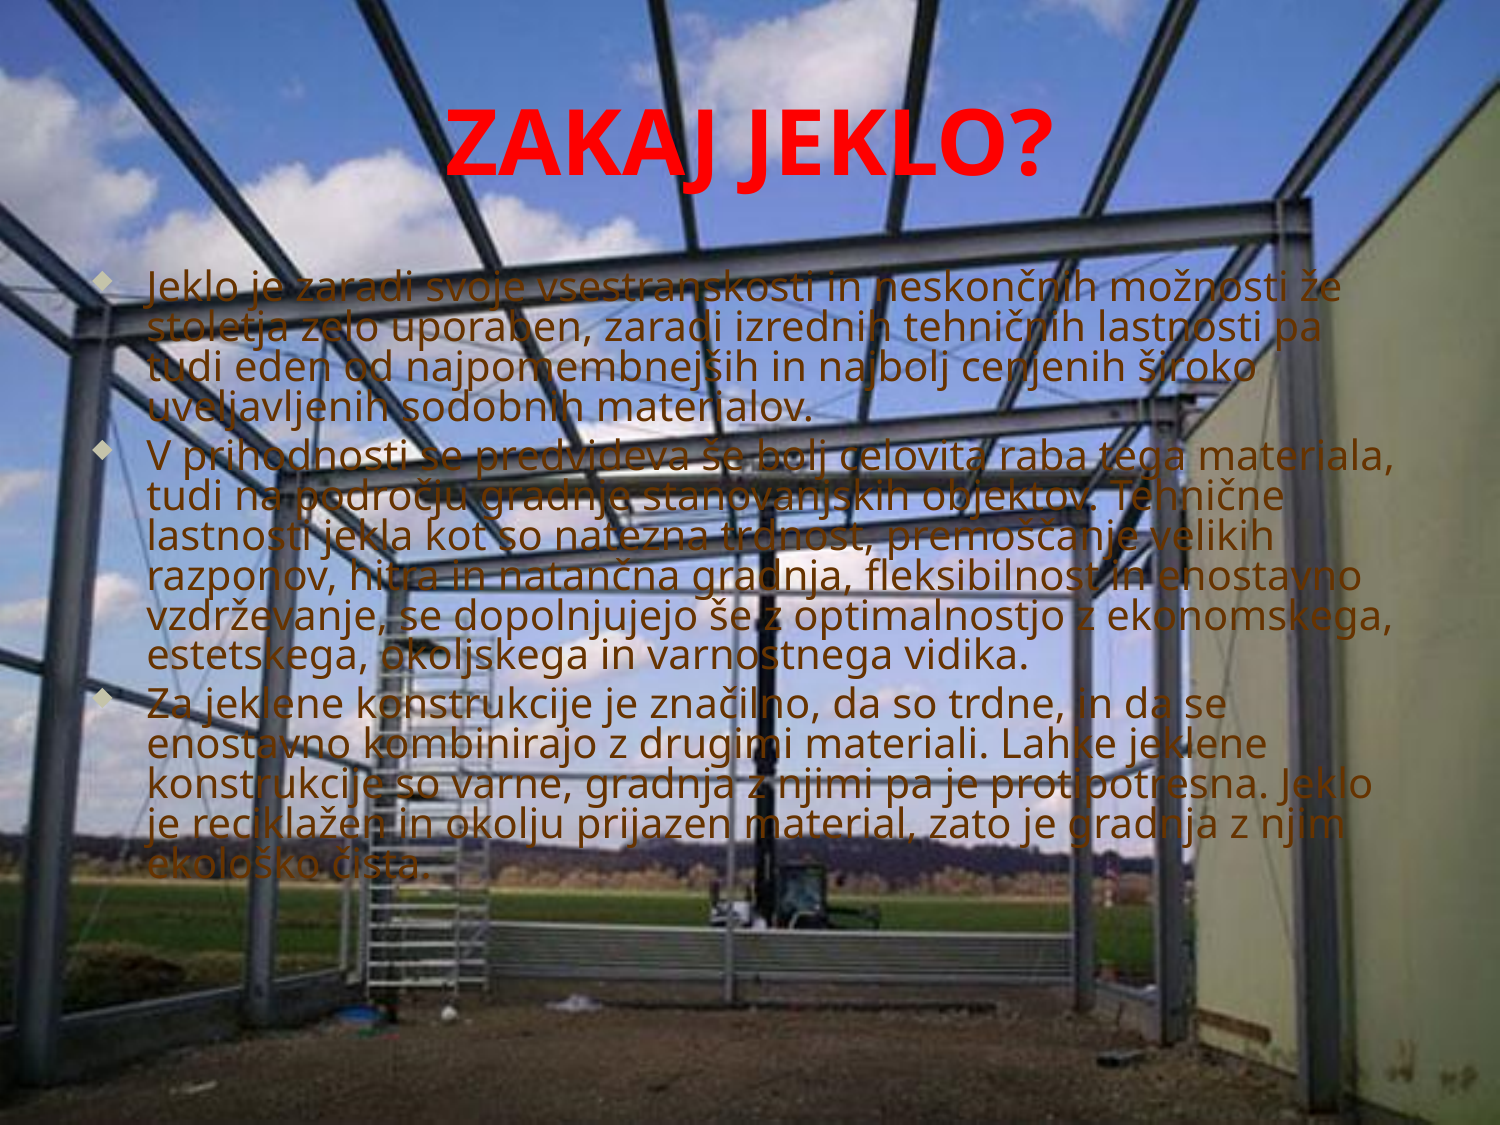

# ZAKAJ JEKLO?
Jeklo je zaradi svoje vsestranskosti in neskončnih možnosti že stoletja zelo uporaben, zaradi izrednih tehničnih lastnosti pa tudi eden od najpomembnejših in najbolj cenjenih široko uveljavljenih sodobnih materialov.
V prihodnosti se predvideva še bolj celovita raba tega materiala, tudi na področju gradnje stanovanjskih objektov. Tehnične lastnosti jekla kot so natezna trdnost, premoščanje velikih razponov, hitra in natančna gradnja, fleksibilnost in enostavno vzdrževanje, se dopolnjujejo še z optimalnostjo z ekonomskega, estetskega, okoljskega in varnostnega vidika.
Za jeklene konstrukcije je značilno, da so trdne, in da se enostavno kombinirajo z drugimi materiali. Lahke jeklene konstrukcije so varne, gradnja z njimi pa je protipotresna. Jeklo je reciklažen in okolju prijazen material, zato je gradnja z njim ekološko čista.